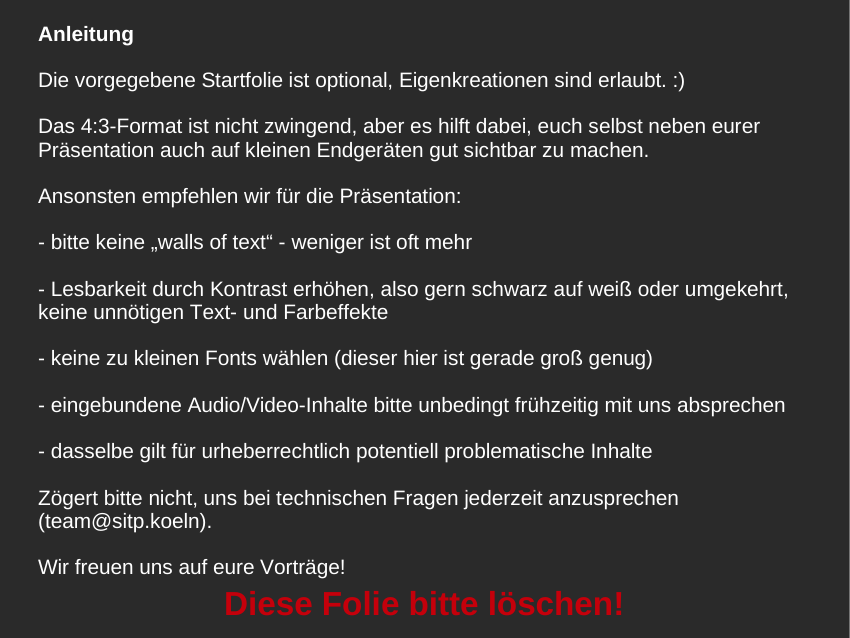

Anleitung
Die vorgegebene Startfolie ist optional, Eigenkreationen sind erlaubt. :)
Das 4:3-Format ist nicht zwingend, aber es hilft dabei, euch selbst neben eurer Präsentation auch auf kleinen Endgeräten gut sichtbar zu machen.
Ansonsten empfehlen wir für die Präsentation:
- bitte keine „walls of text“ - weniger ist oft mehr
- Lesbarkeit durch Kontrast erhöhen, also gern schwarz auf weiß oder umgekehrt, keine unnötigen Text- und Farbeffekte
- keine zu kleinen Fonts wählen (dieser hier ist gerade groß genug)
- eingebundene Audio/Video-Inhalte bitte unbedingt frühzeitig mit uns absprechen
- dasselbe gilt für urheberrechtlich potentiell problematische Inhalte
Zögert bitte nicht, uns bei technischen Fragen jederzeit anzusprechen (team@sitp.koeln).
Wir freuen uns auf eure Vorträge!
Diese Folie bitte löschen!